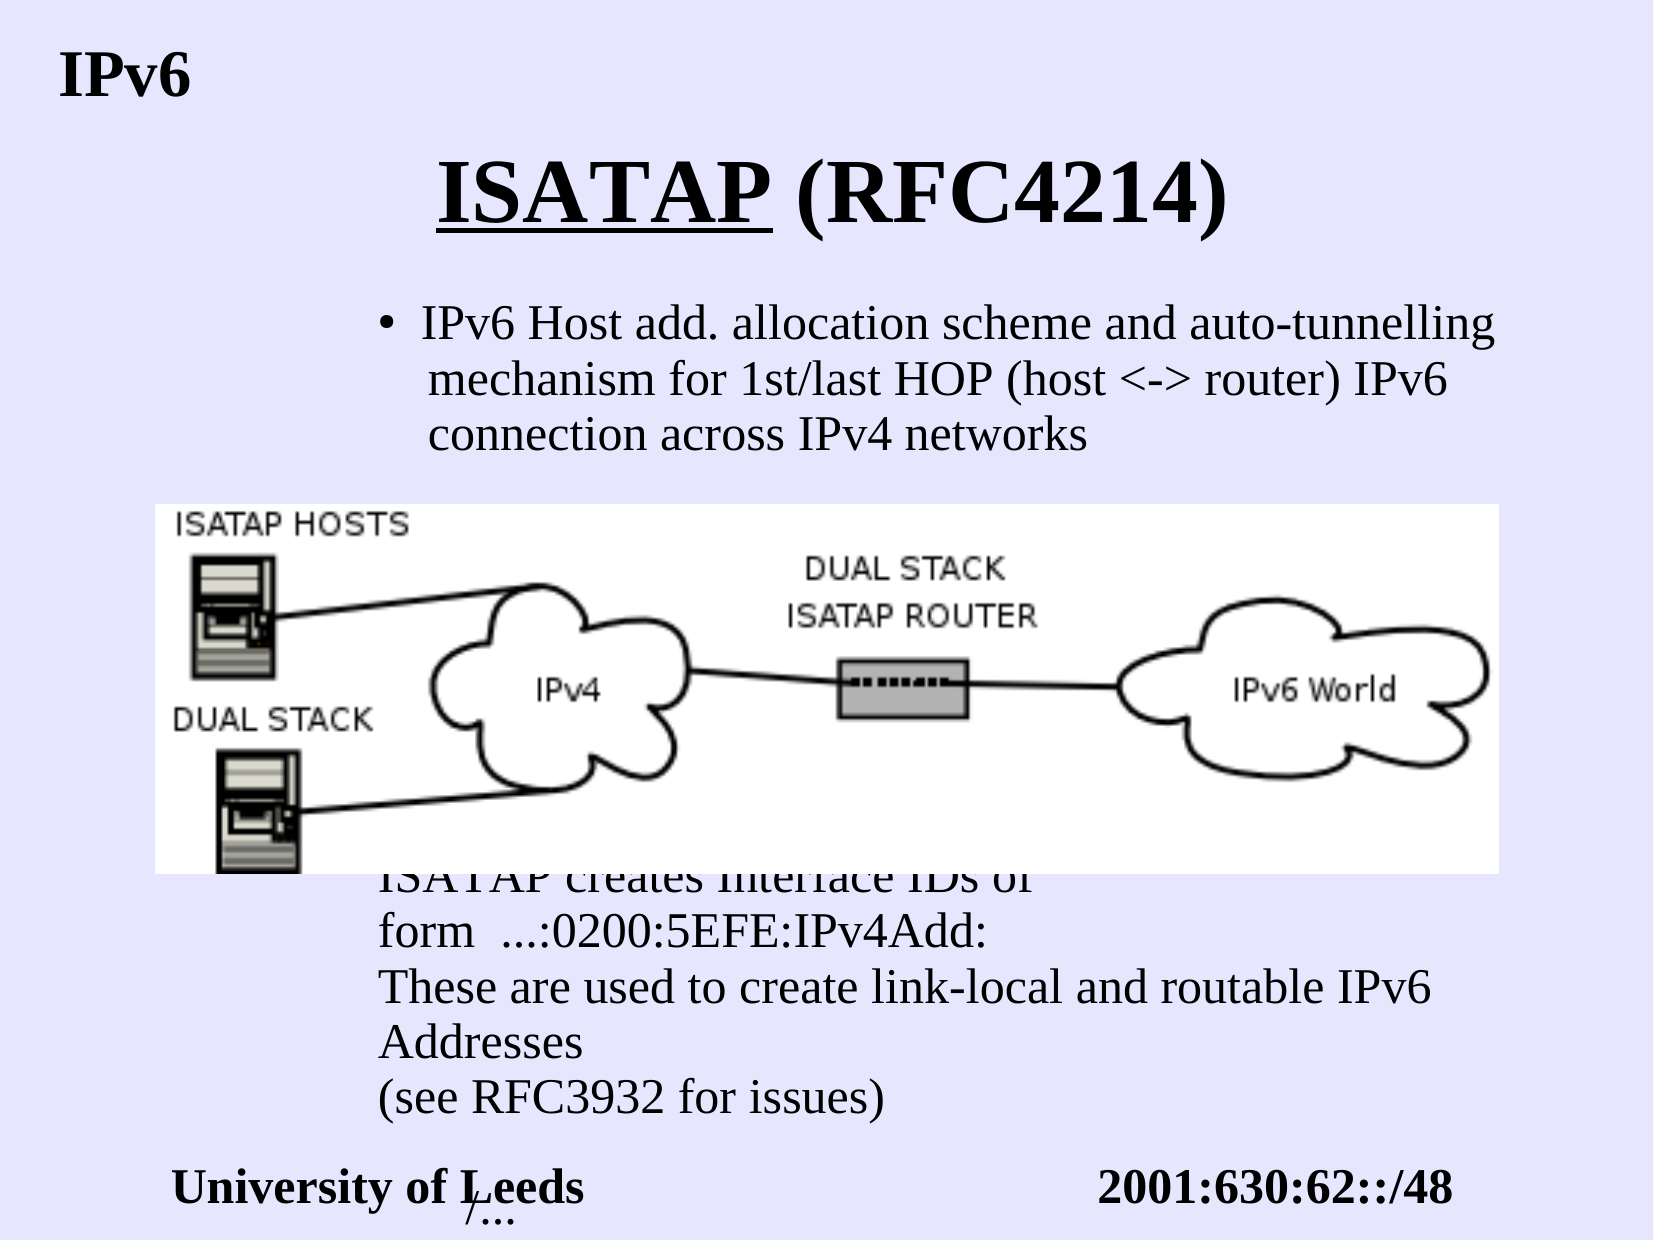

# ISATAP (RFC4214)
 IPv6 Host add. allocation scheme and auto-tunnelling
 mechanism for 1st/last HOP (host <-> router) IPv6
 connection across IPv4 networks
ISATAP creates Interface IDs of form ...:0200:5EFE:IPv4Add:
These are used to create link-local and routable IPv6 Addresses
(see RFC3932 for issues)
 /...